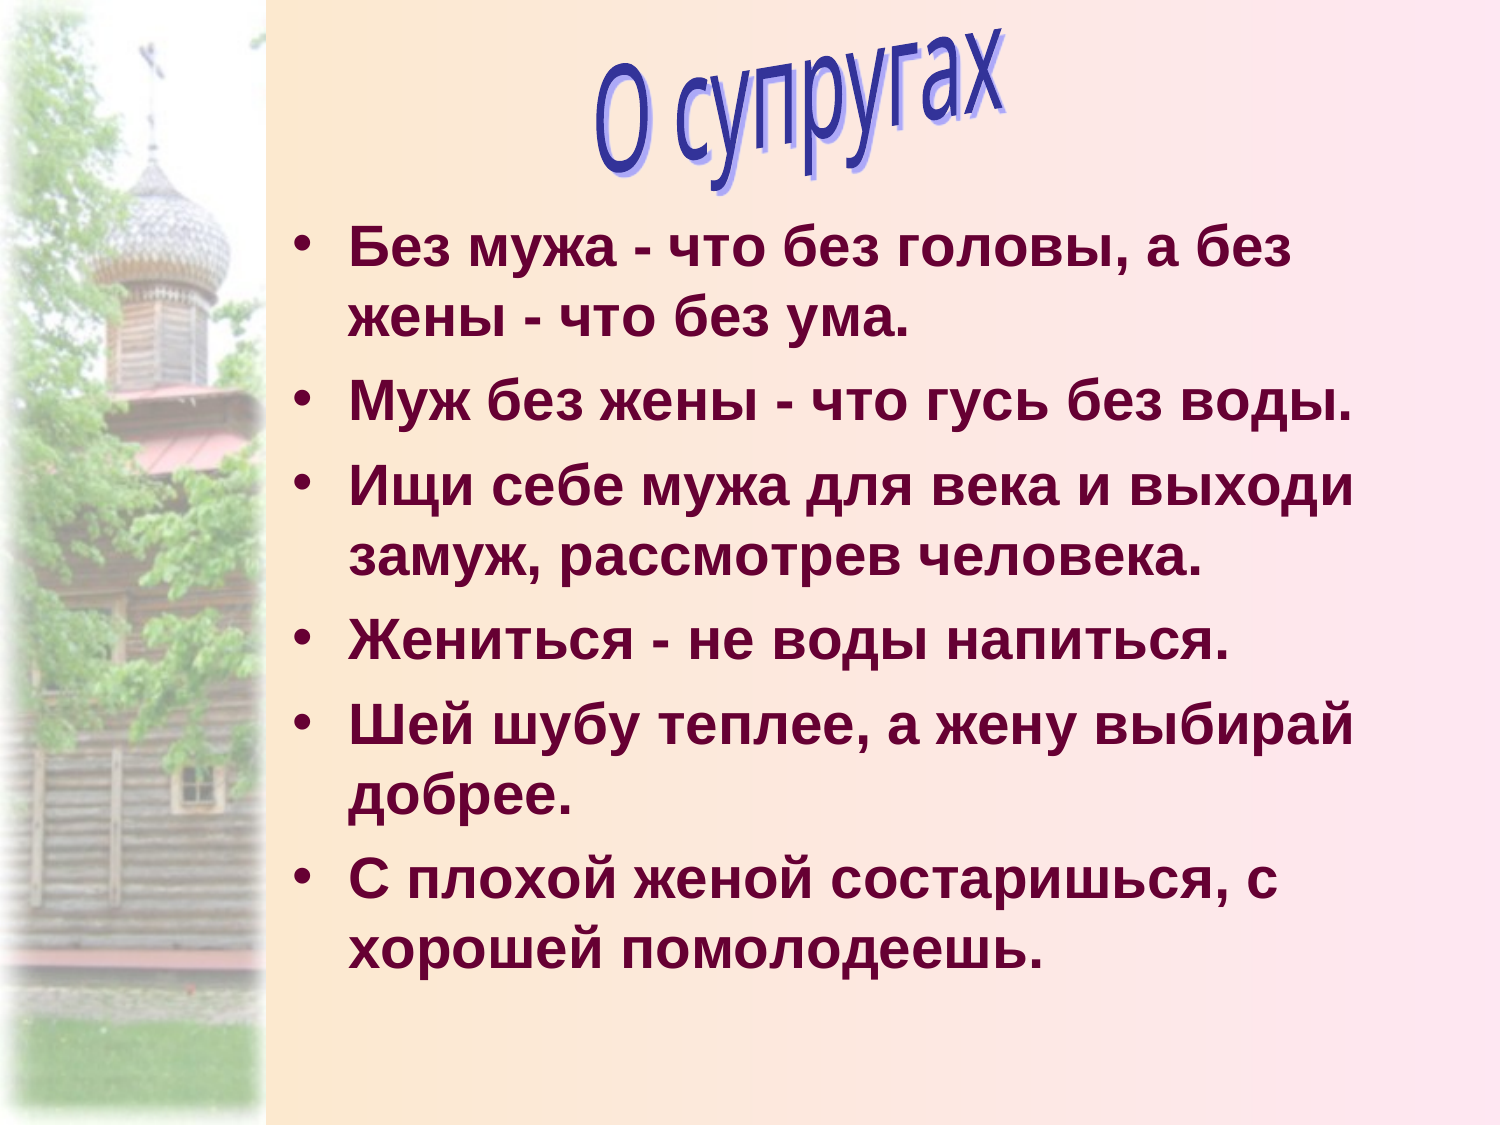

О супругах
Без мужа - что без головы, а без жены - что без ума.
Муж без жены - что гусь без воды.
Ищи себе мужа для века и выходи замуж, рассмотрев человека.
Жениться - не воды напиться.
Шей шубу теплее, а жену выбирай добрее.
С плохой женой состаришься, с хорошей помолодеешь.